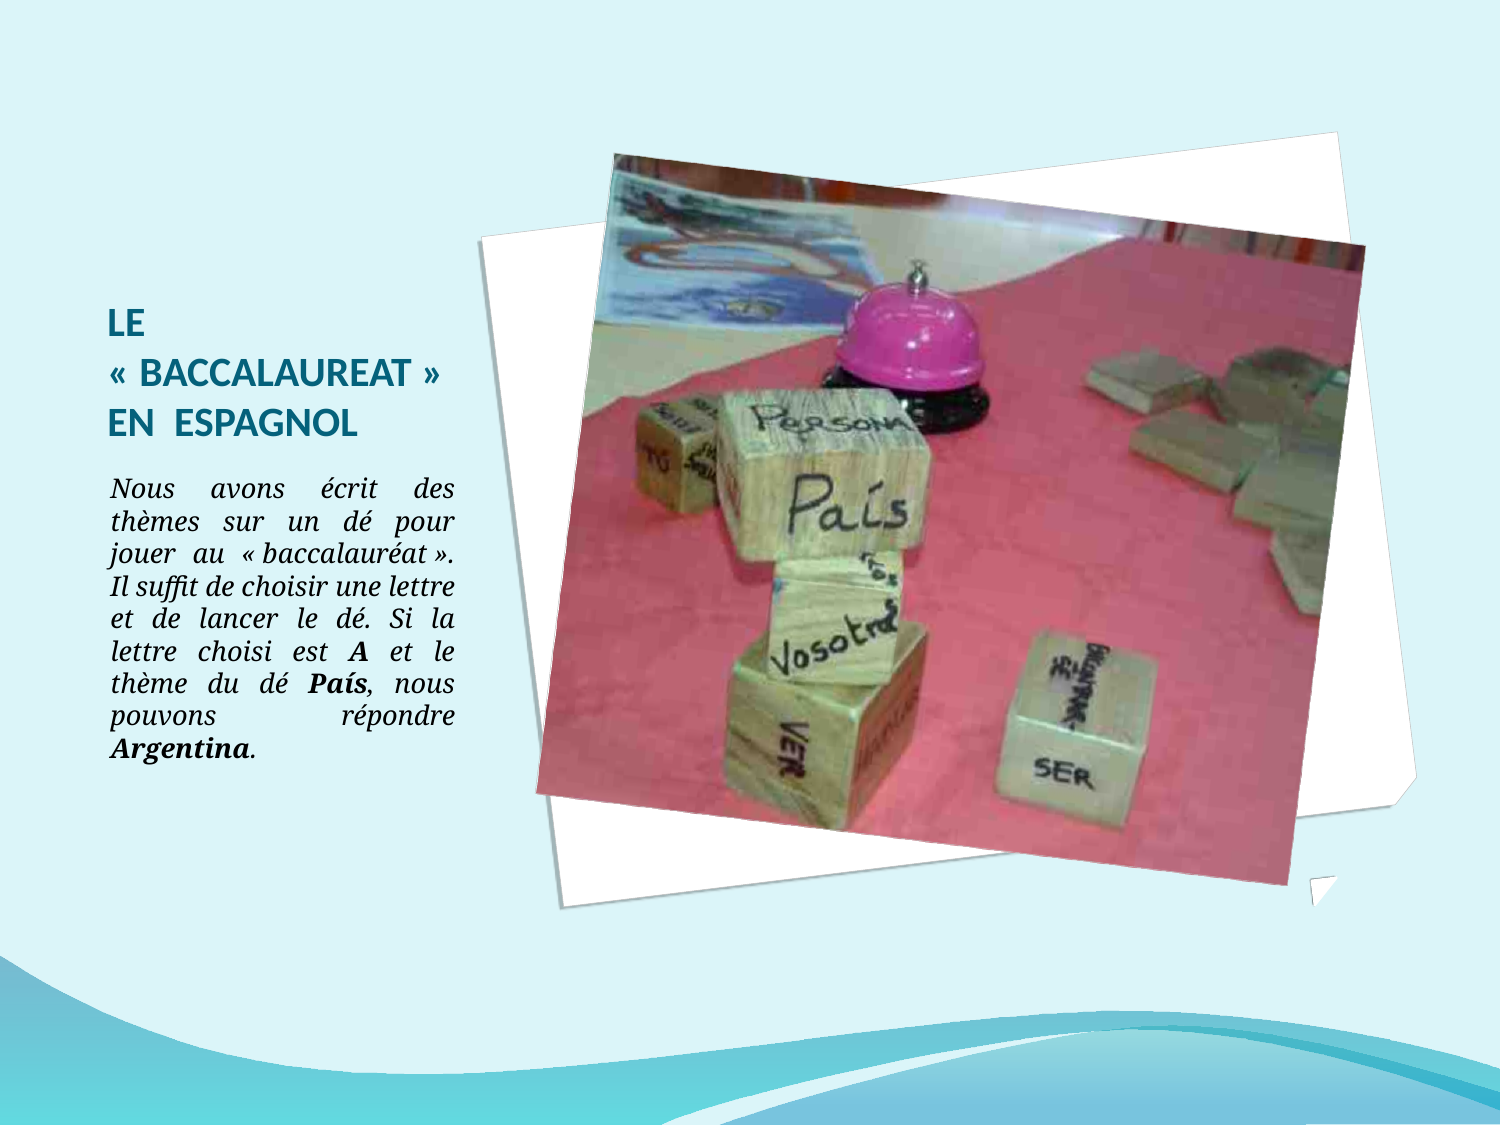

# LE « BACCALAUREAT » EN ESPAGNOL
Nous avons écrit des thèmes sur un dé pour jouer au « baccalauréat ». Il suffit de choisir une lettre et de lancer le dé. Si la lettre choisi est A et le thème du dé País, nous pouvons répondre Argentina.